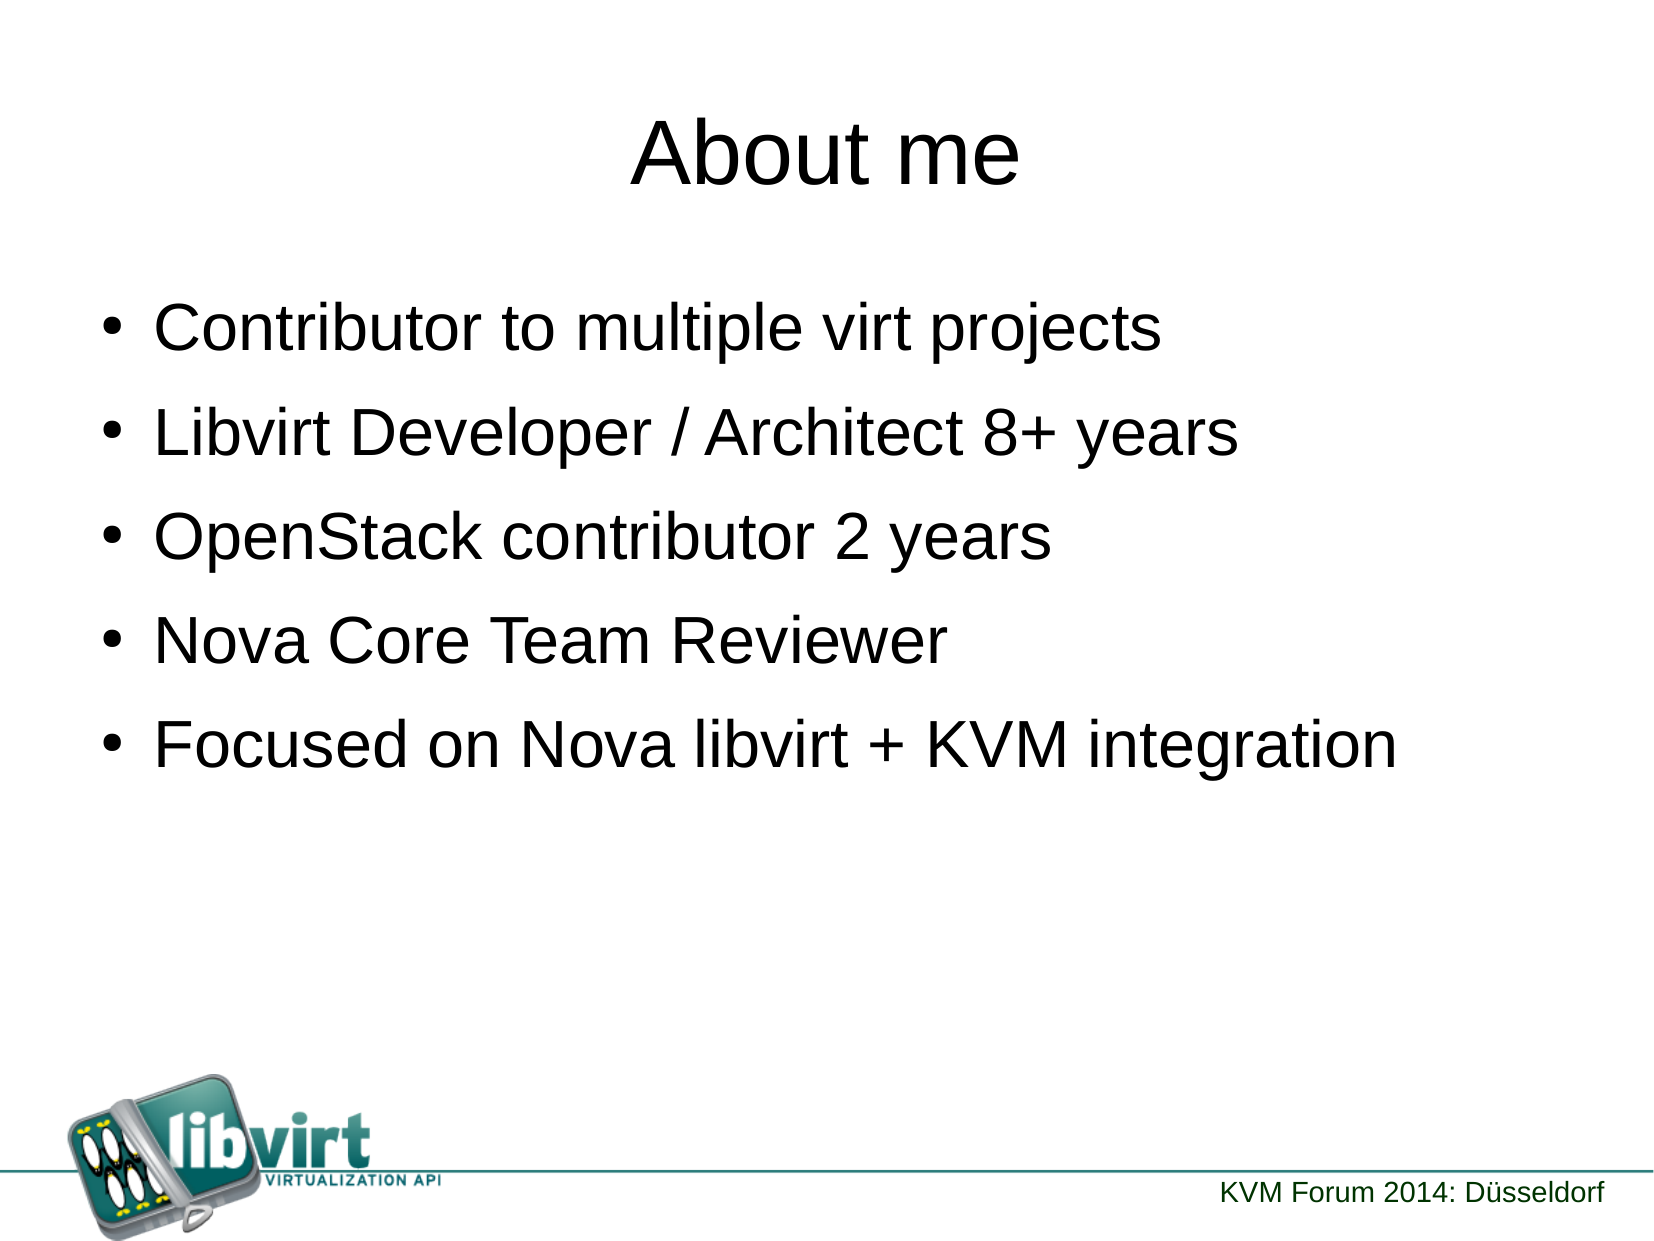

# About me
Contributor to multiple virt projects
Libvirt Developer / Architect 8+ years
OpenStack contributor 2 years
Nova Core Team Reviewer
Focused on Nova libvirt + KVM integration